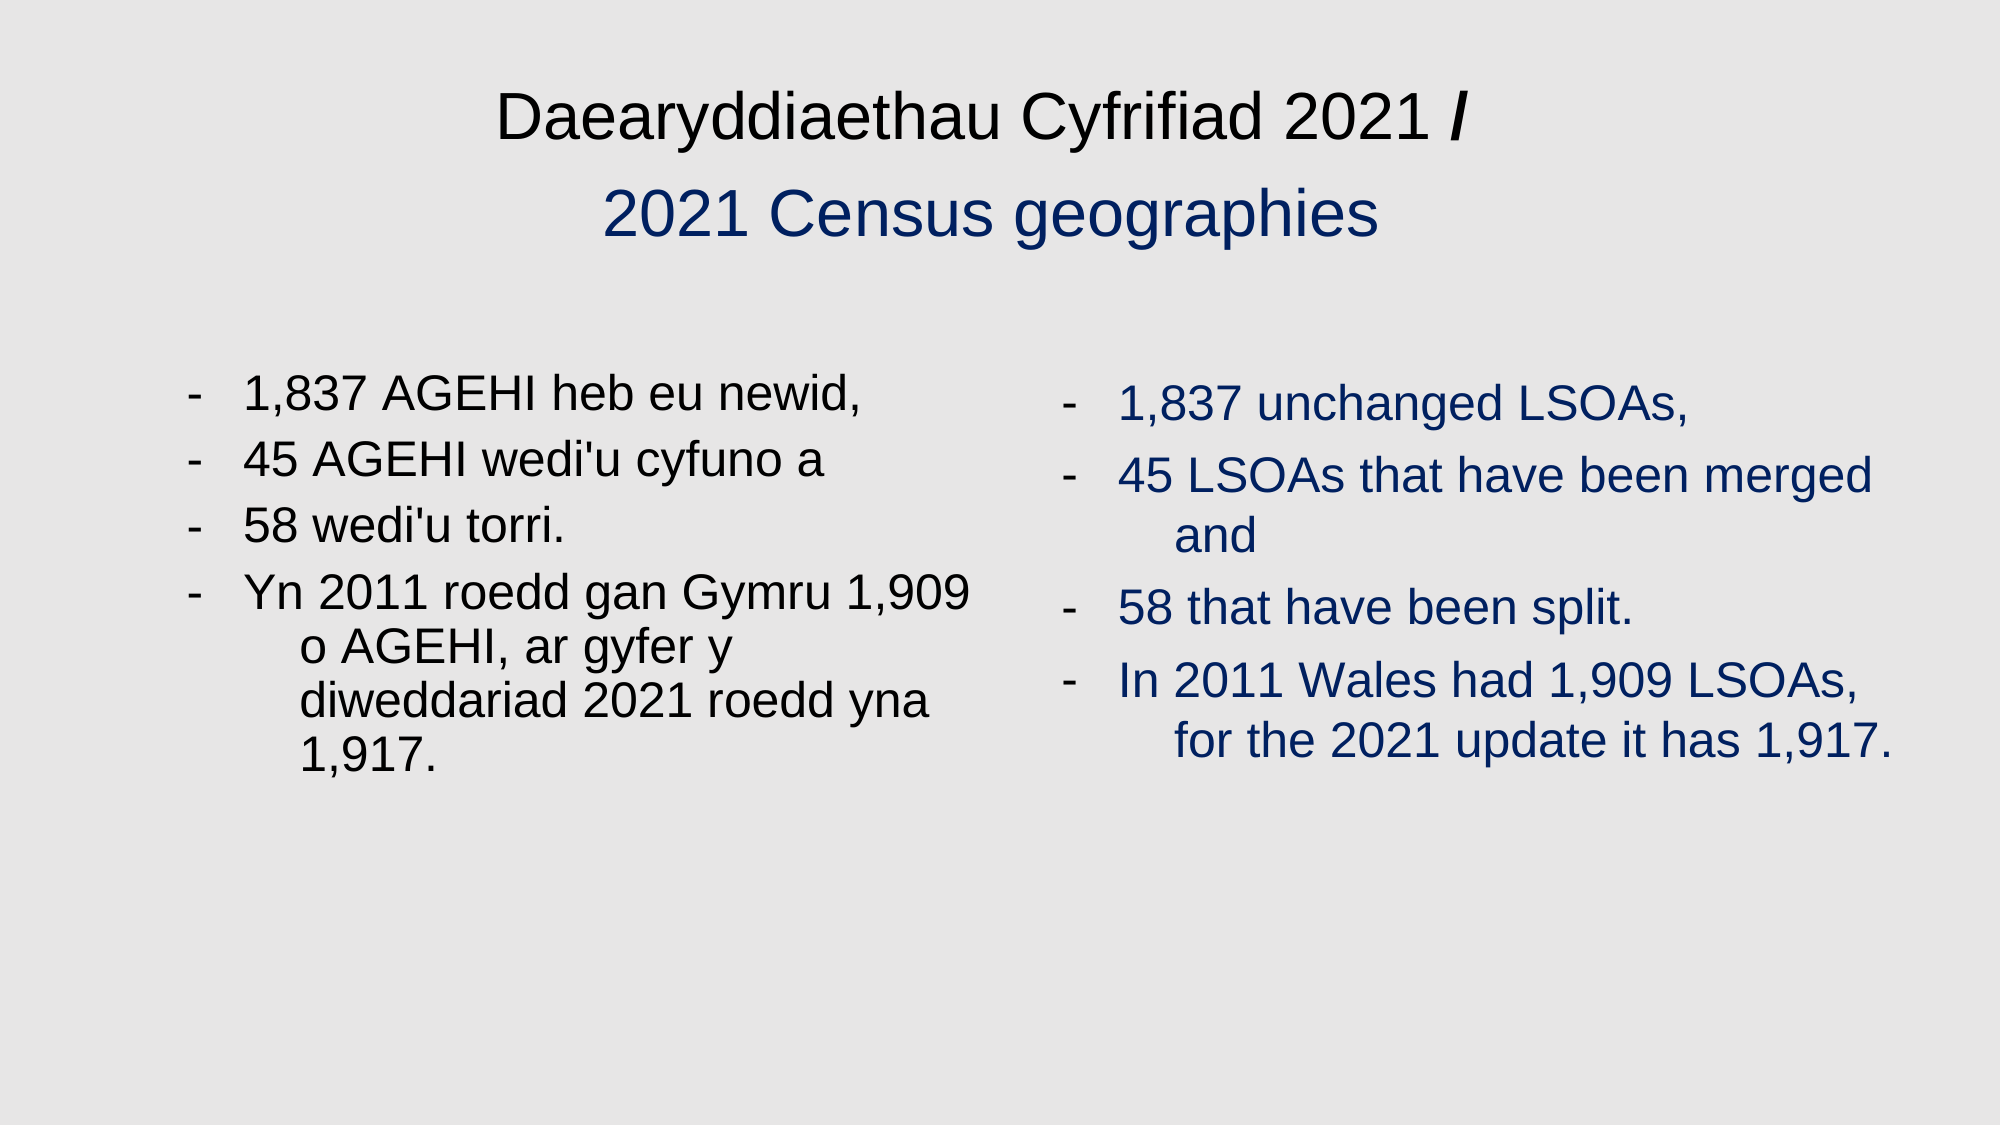

Daearyddiaethau Cyfrifiad 2021 /
 2021 Census geographies
# 1,837 AGEHI heb eu newid,
45 AGEHI wedi'u cyfuno a
58 wedi'u torri.
Yn 2011 roedd gan Gymru 1,909 o AGEHI, ar gyfer y diweddariad 2021 roedd yna 1,917.
1,837 unchanged LSOAs,
45 LSOAs that have been merged and
58 that have been split.
In 2011 Wales had 1,909 LSOAs, for the 2021 update it has 1,917.